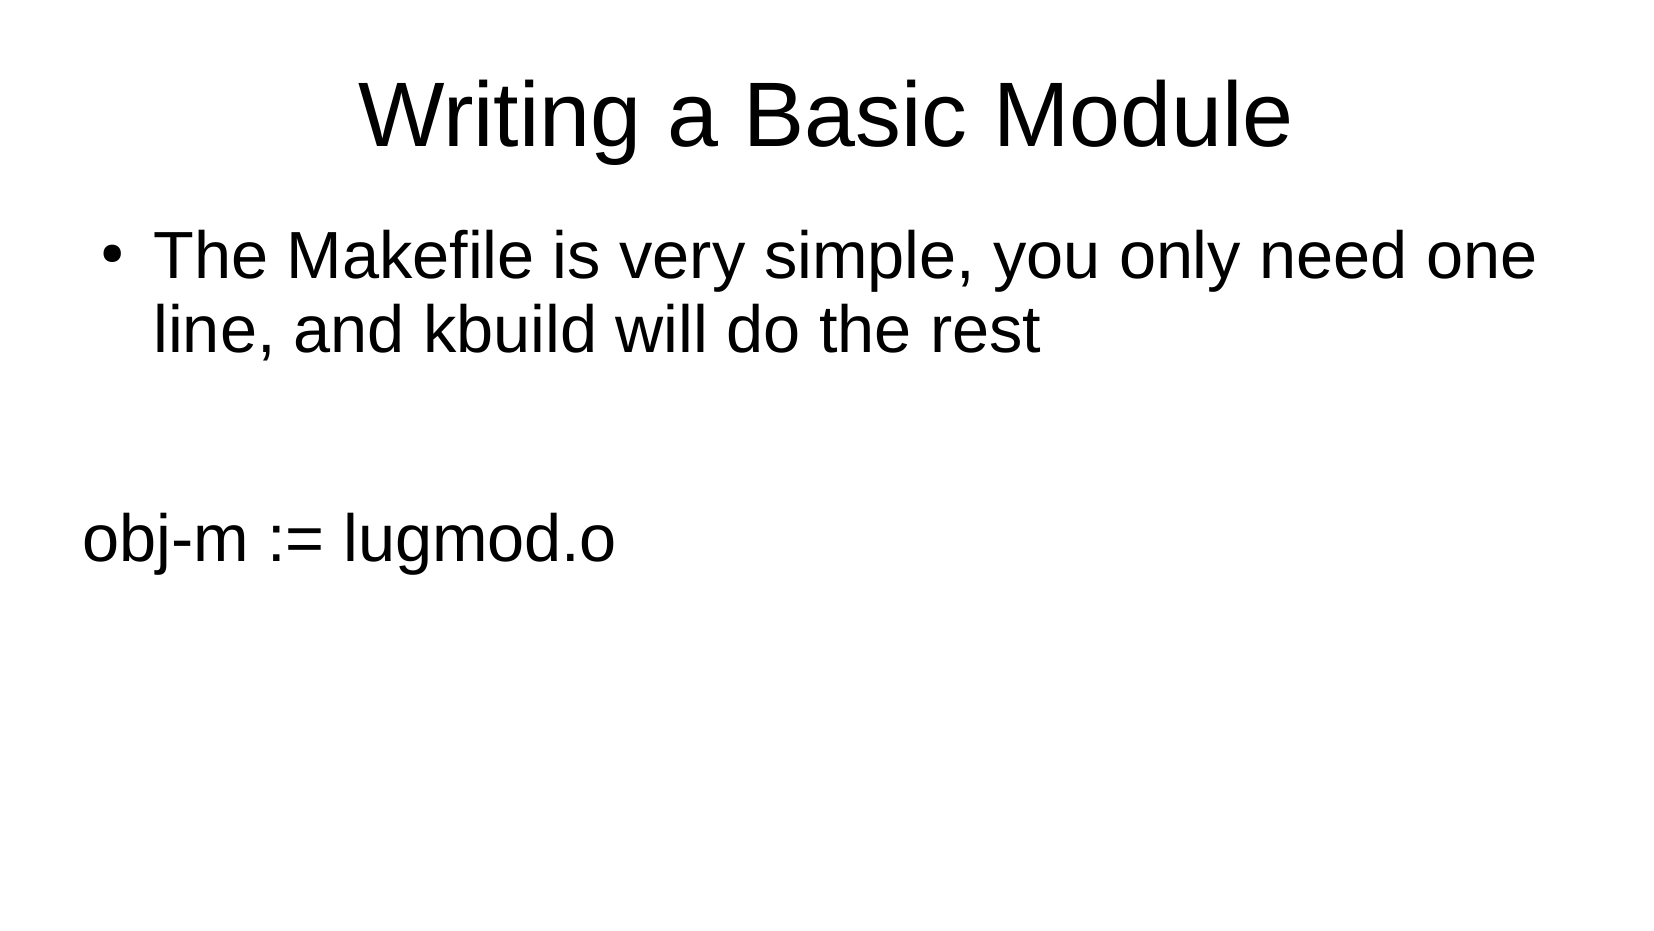

# Writing a Basic Module
The Makefile is very simple, you only need one line, and kbuild will do the rest
obj-m := lugmod.o